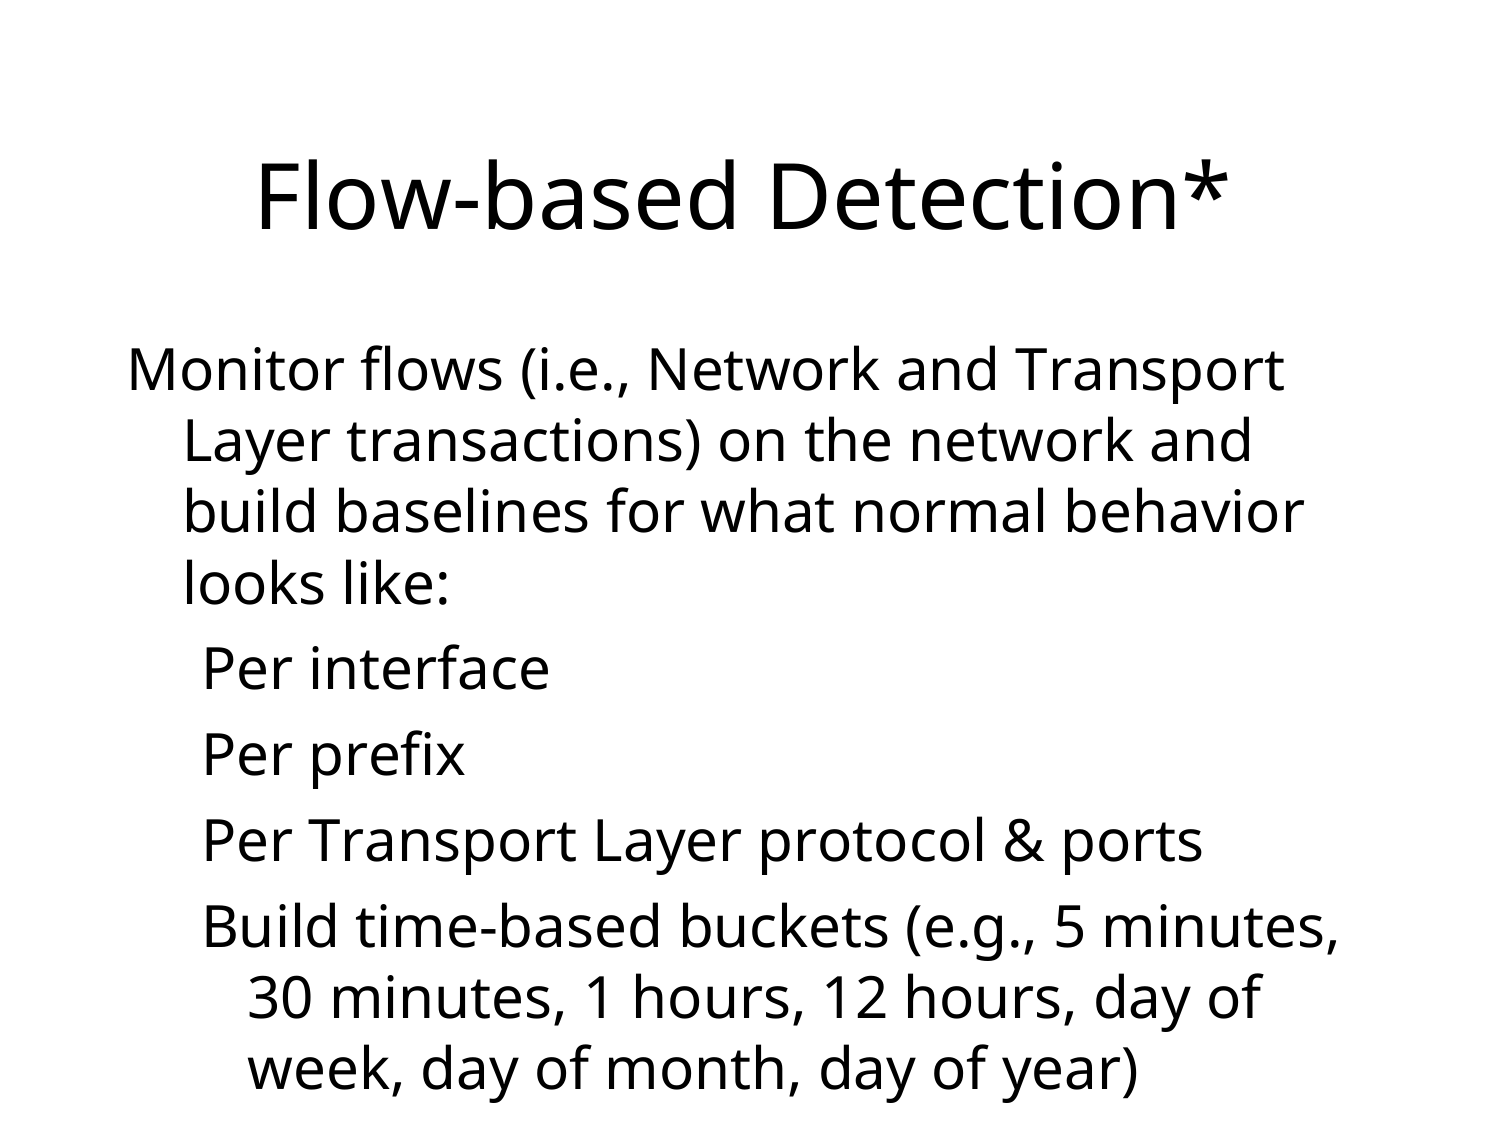

# Flow-based Detection*
Monitor flows (i.e., Network and Transport Layer transactions) on the network and build baselines for what normal behavior looks like:
Per interface
Per prefix
Per Transport Layer protocol & ports
Build time-based buckets (e.g., 5 minutes, 30 minutes, 1 hours, 12 hours, day of week, day of month, day of year)‏